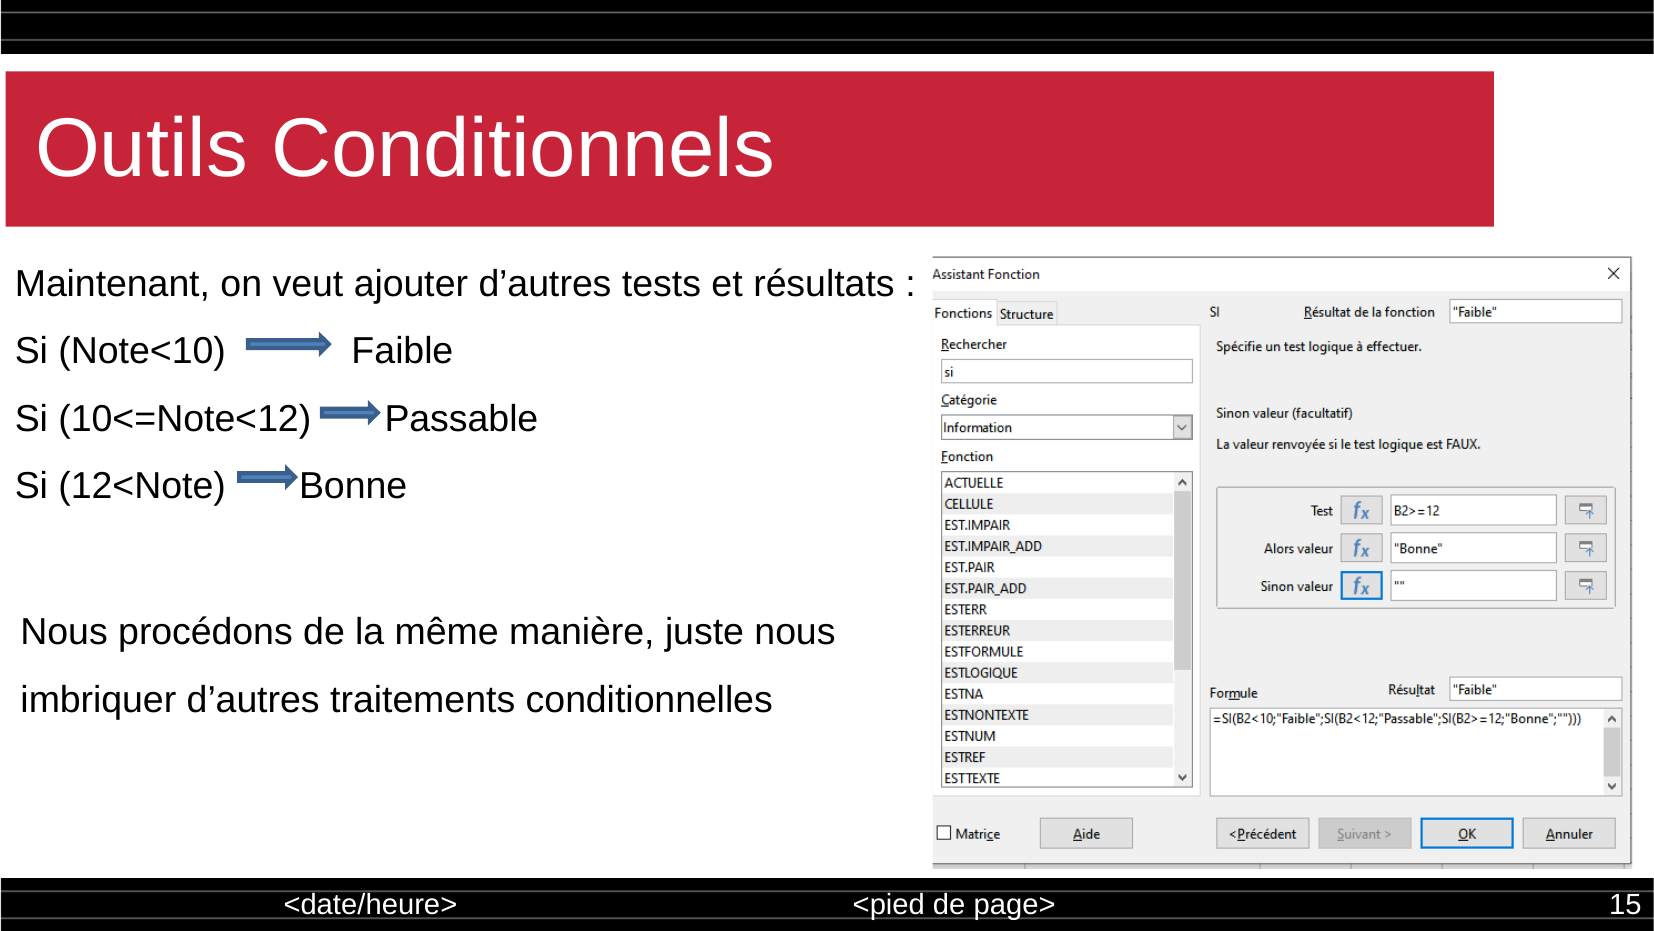

Outils Conditionnels
Maintenant, on veut ajouter d’autres tests et résultats :
Si (Note<10) Faible
Si (10<=Note<12) Passable
Si (12<Note) Bonne
Nous procédons de la même manière, juste nous imbriquer d’autres traitements conditionnelles